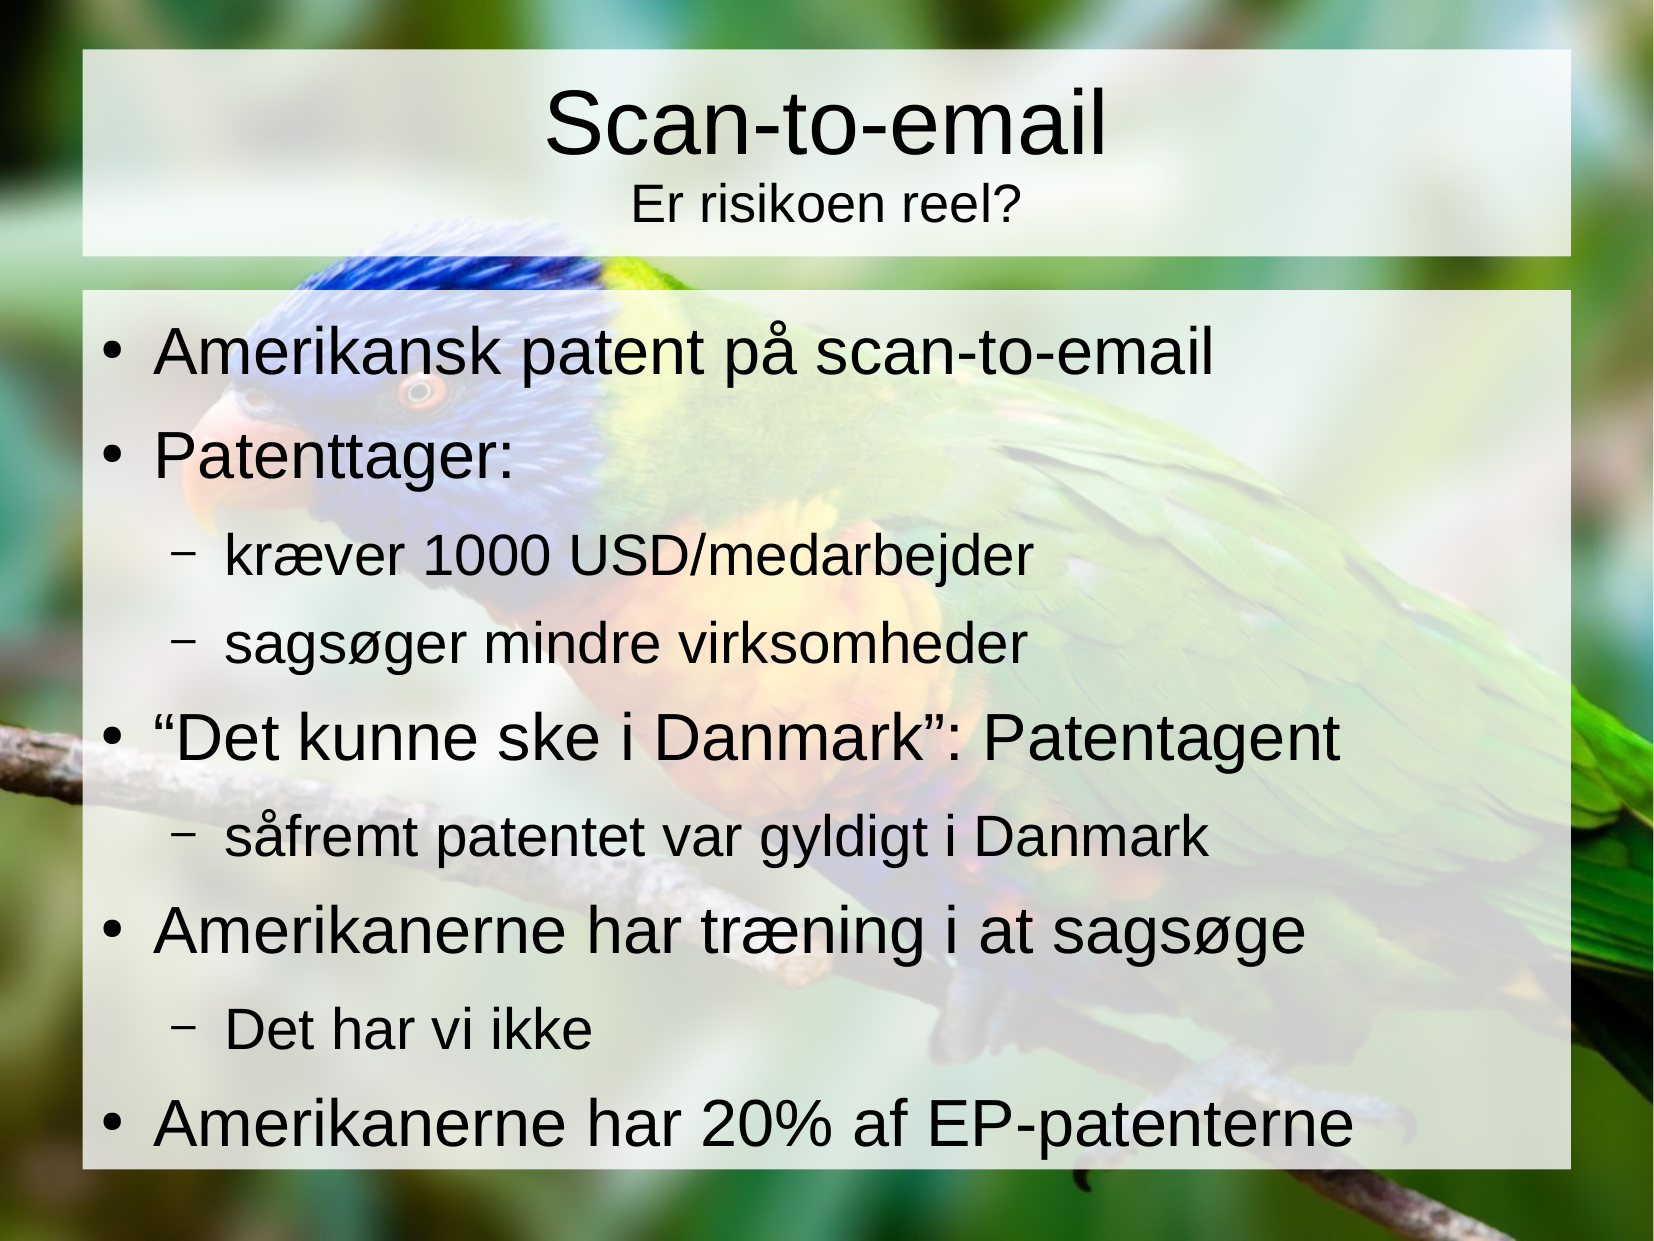

# Scan-to-email Er risikoen reel?
Amerikansk patent på scan-to-email
Patenttager:
kræver 1000 USD/medarbejder
sagsøger mindre virksomheder
“Det kunne ske i Danmark”: Patentagent
såfremt patentet var gyldigt i Danmark
Amerikanerne har træning i at sagsøge
Det har vi ikke
Amerikanerne har 20% af EP-patenterne